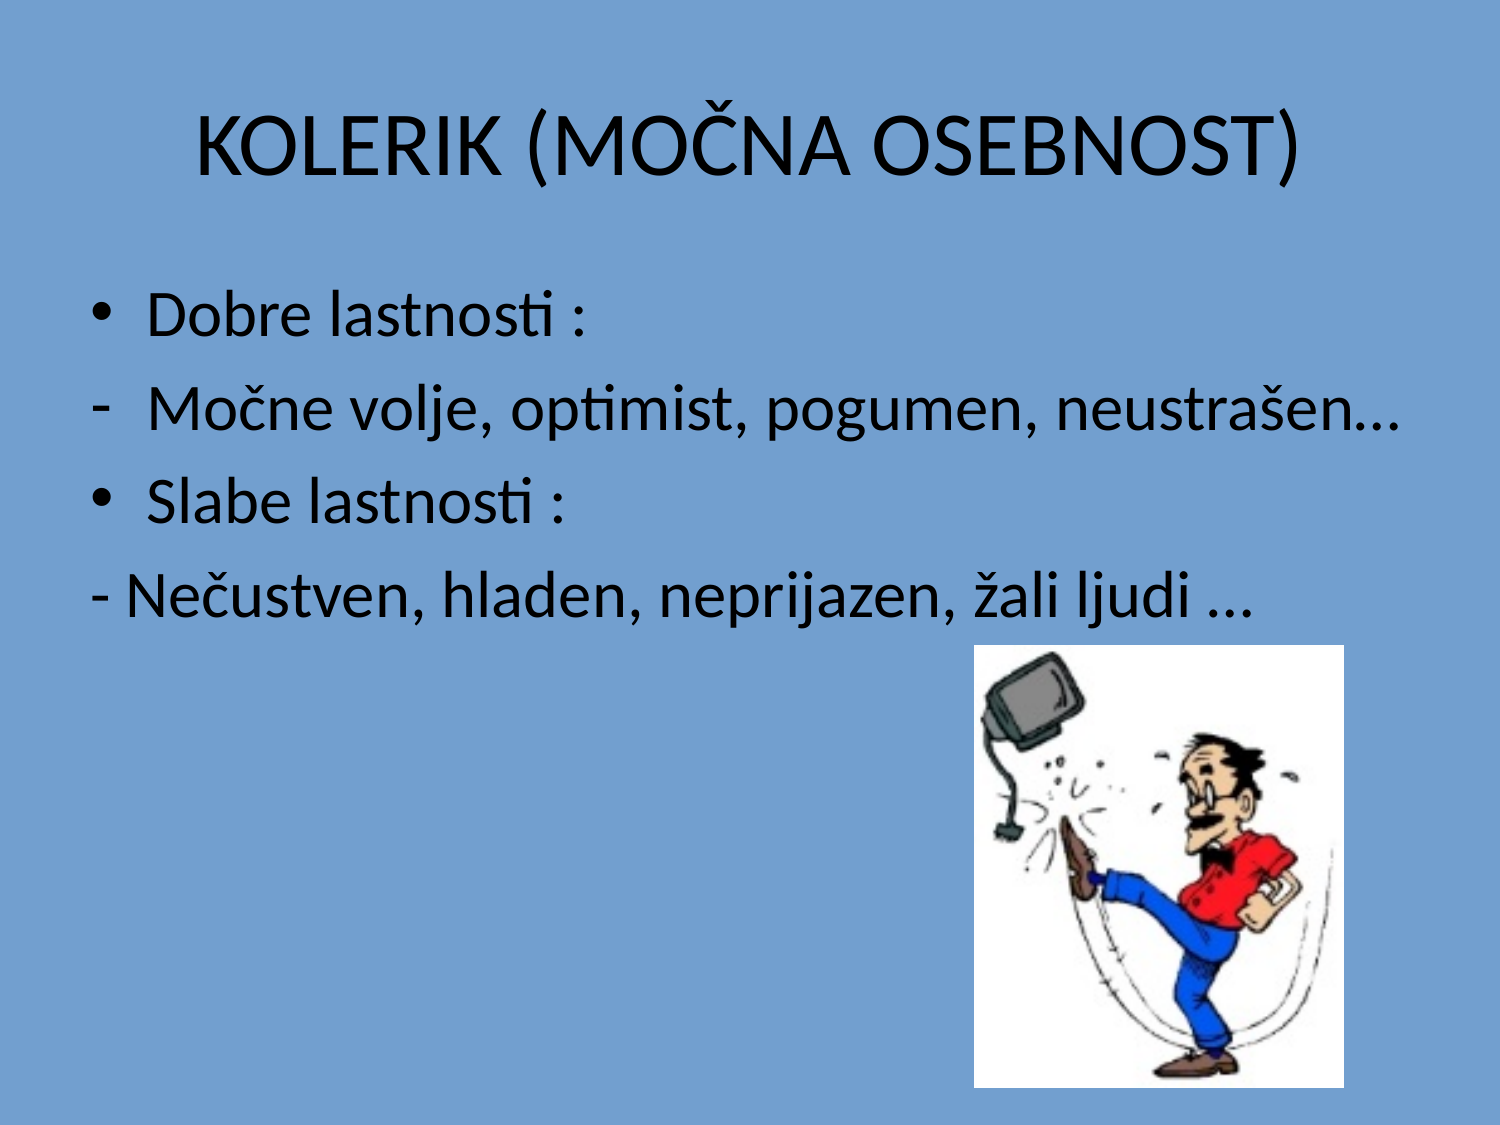

# KOLERIK (MOČNA OSEBNOST)
Dobre lastnosti :
Močne volje, optimist, pogumen, neustrašen…
Slabe lastnosti :
- Nečustven, hladen, neprijazen, žali ljudi …